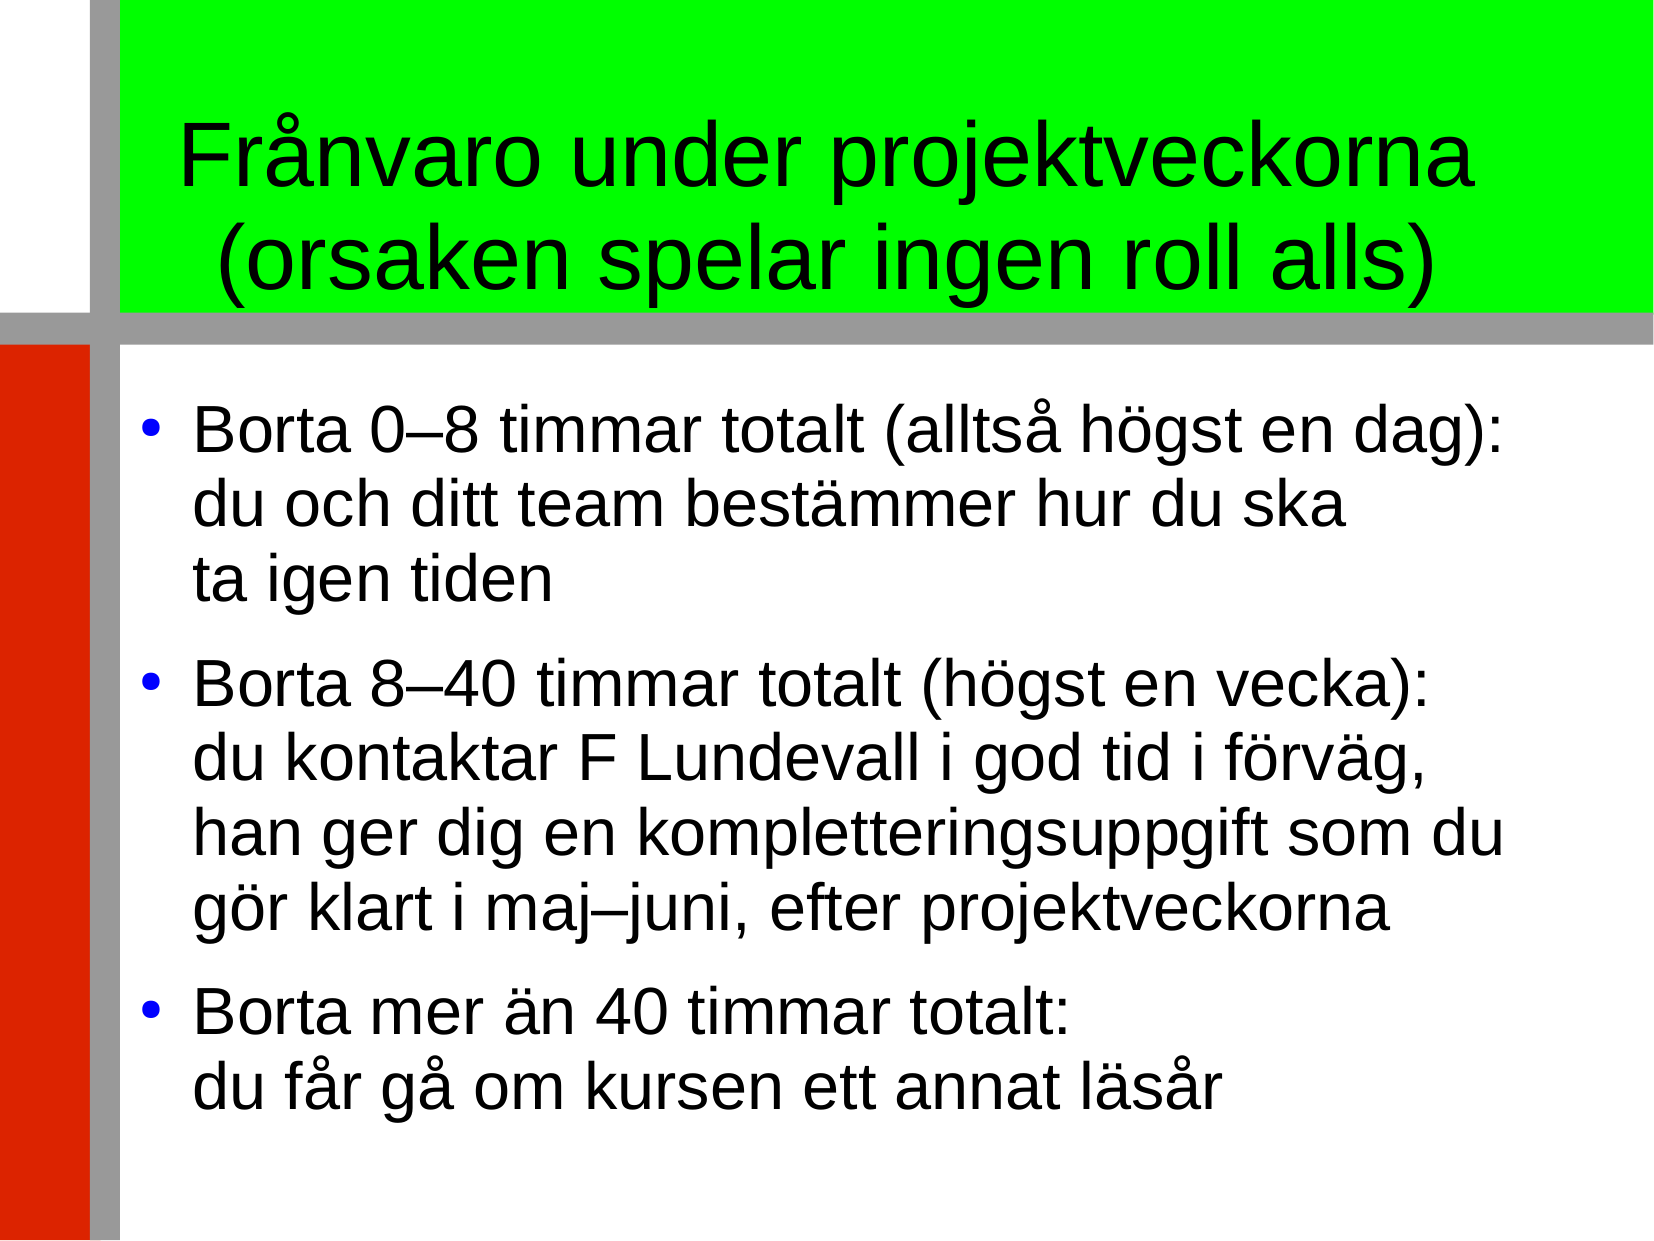

# Frånvaro under projektveckorna (orsaken spelar ingen roll alls)
Borta 0–8 timmar totalt (alltså högst en dag):
du och ditt team bestämmer hur du ska
ta igen tiden
Borta 8–40 timmar totalt (högst en vecka):
du kontaktar F Lundevall i god tid i förväg,
han ger dig en kompletteringsuppgift som du gör klart i maj–juni, efter projektveckorna
Borta mer än 40 timmar totalt:
du får gå om kursen ett annat läsår